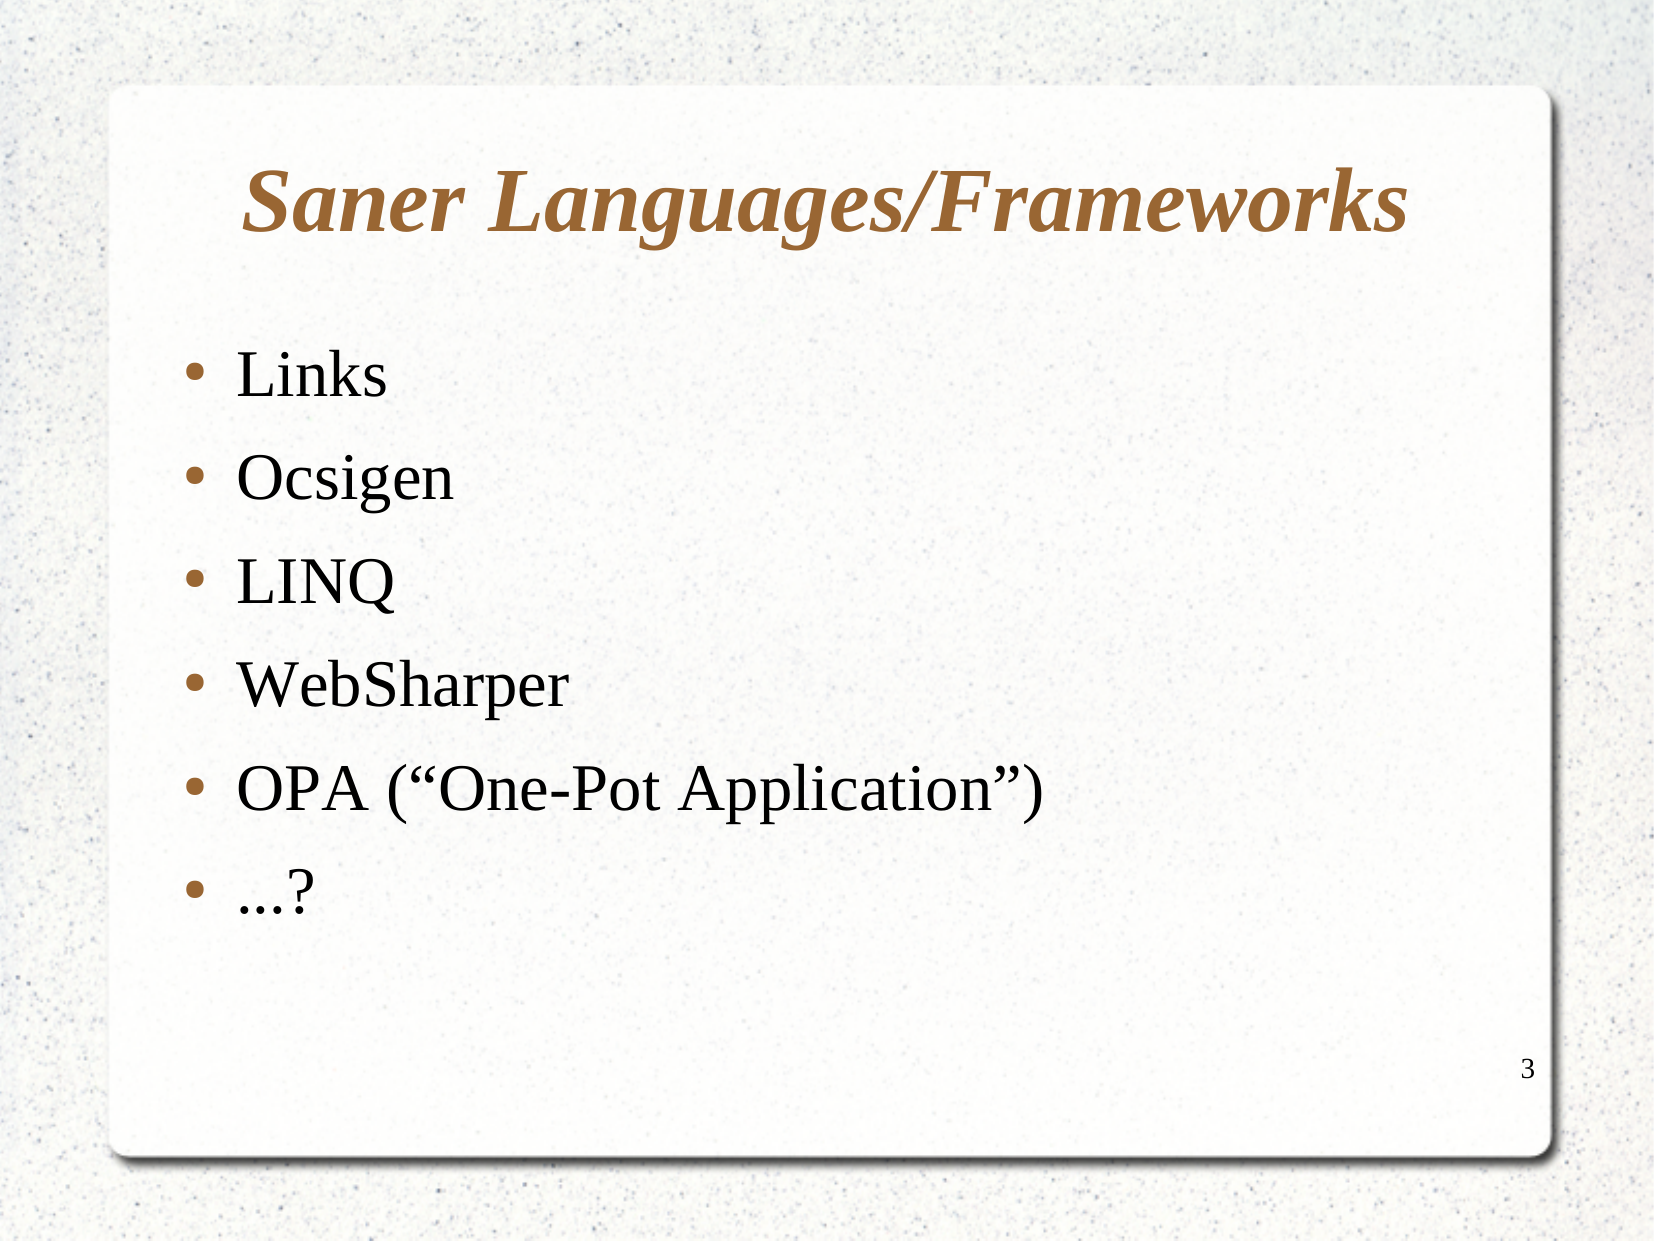

# Saner Languages/Frameworks
Links
Ocsigen
LINQ
WebSharper
OPA (“One-Pot Application”)
...?
3